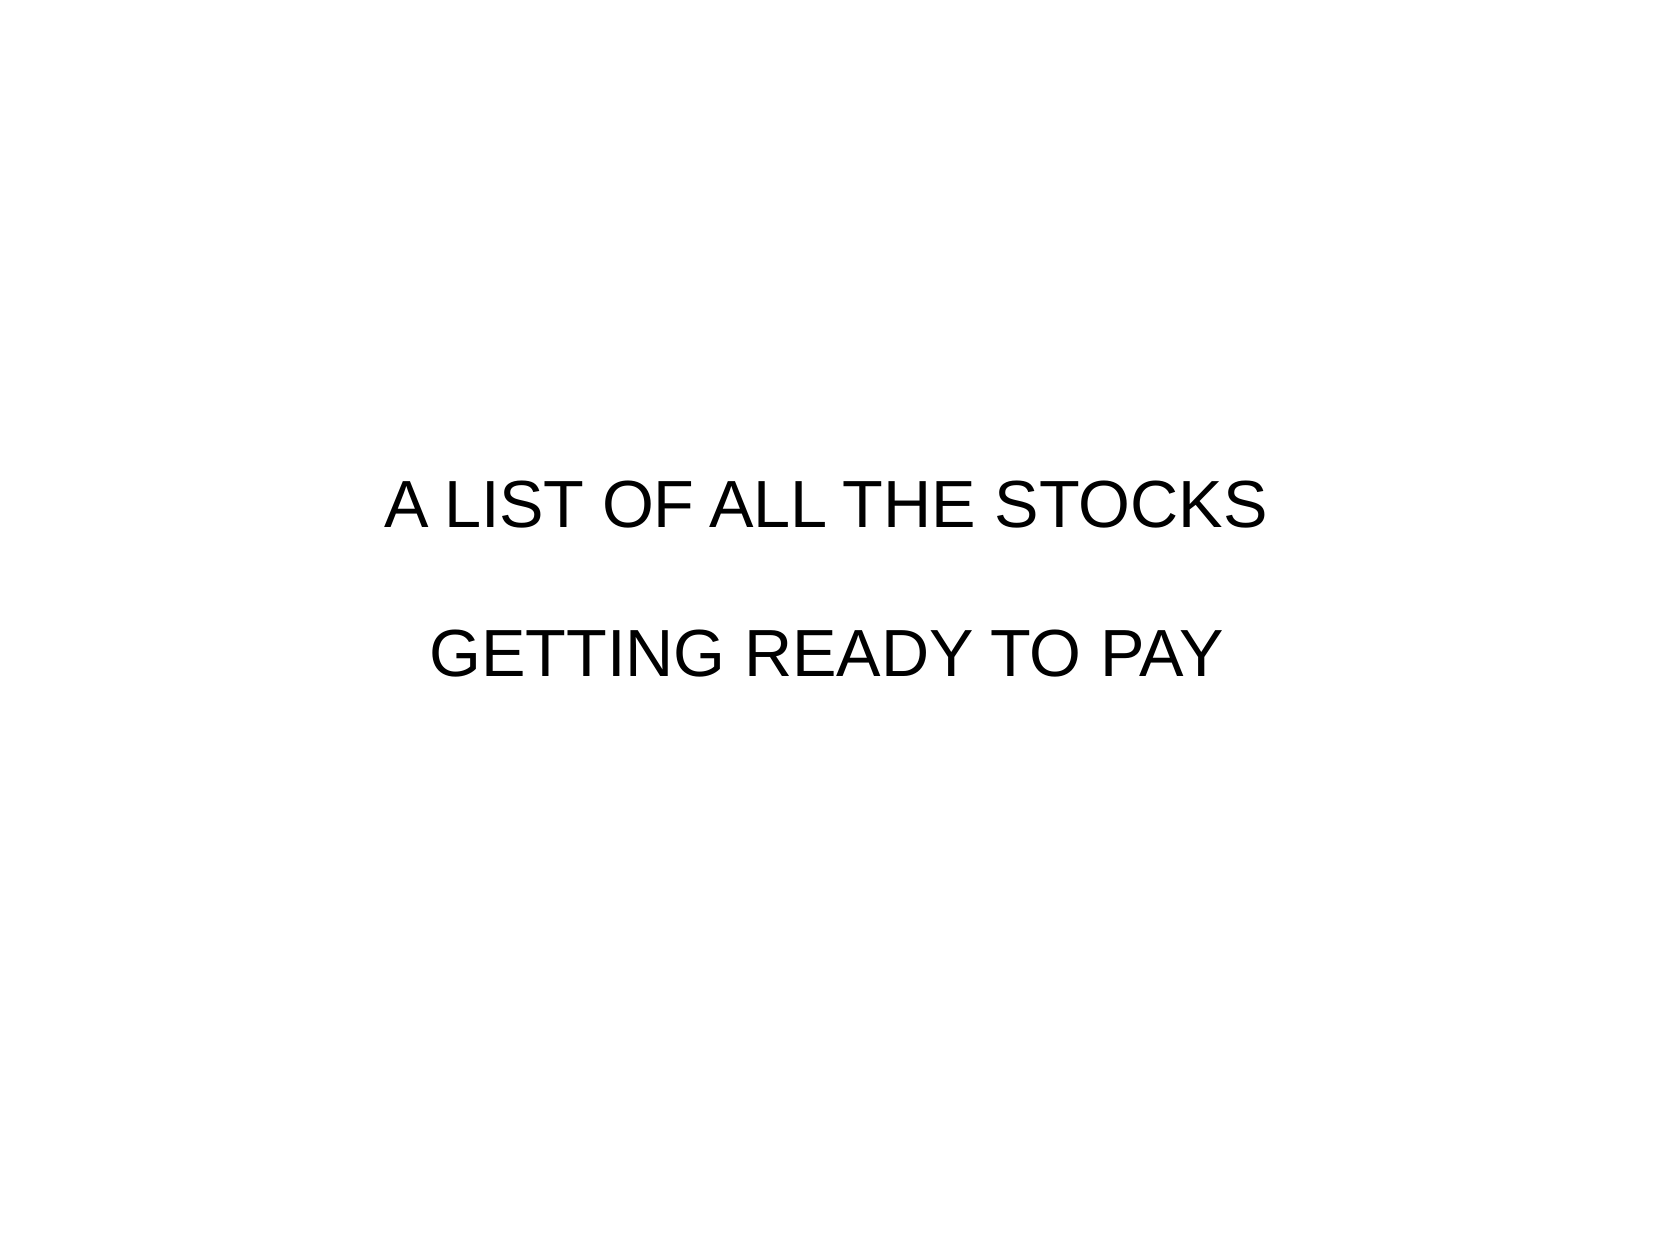

# A LIST OF ALL THE STOCKS
GETTING READY TO PAY